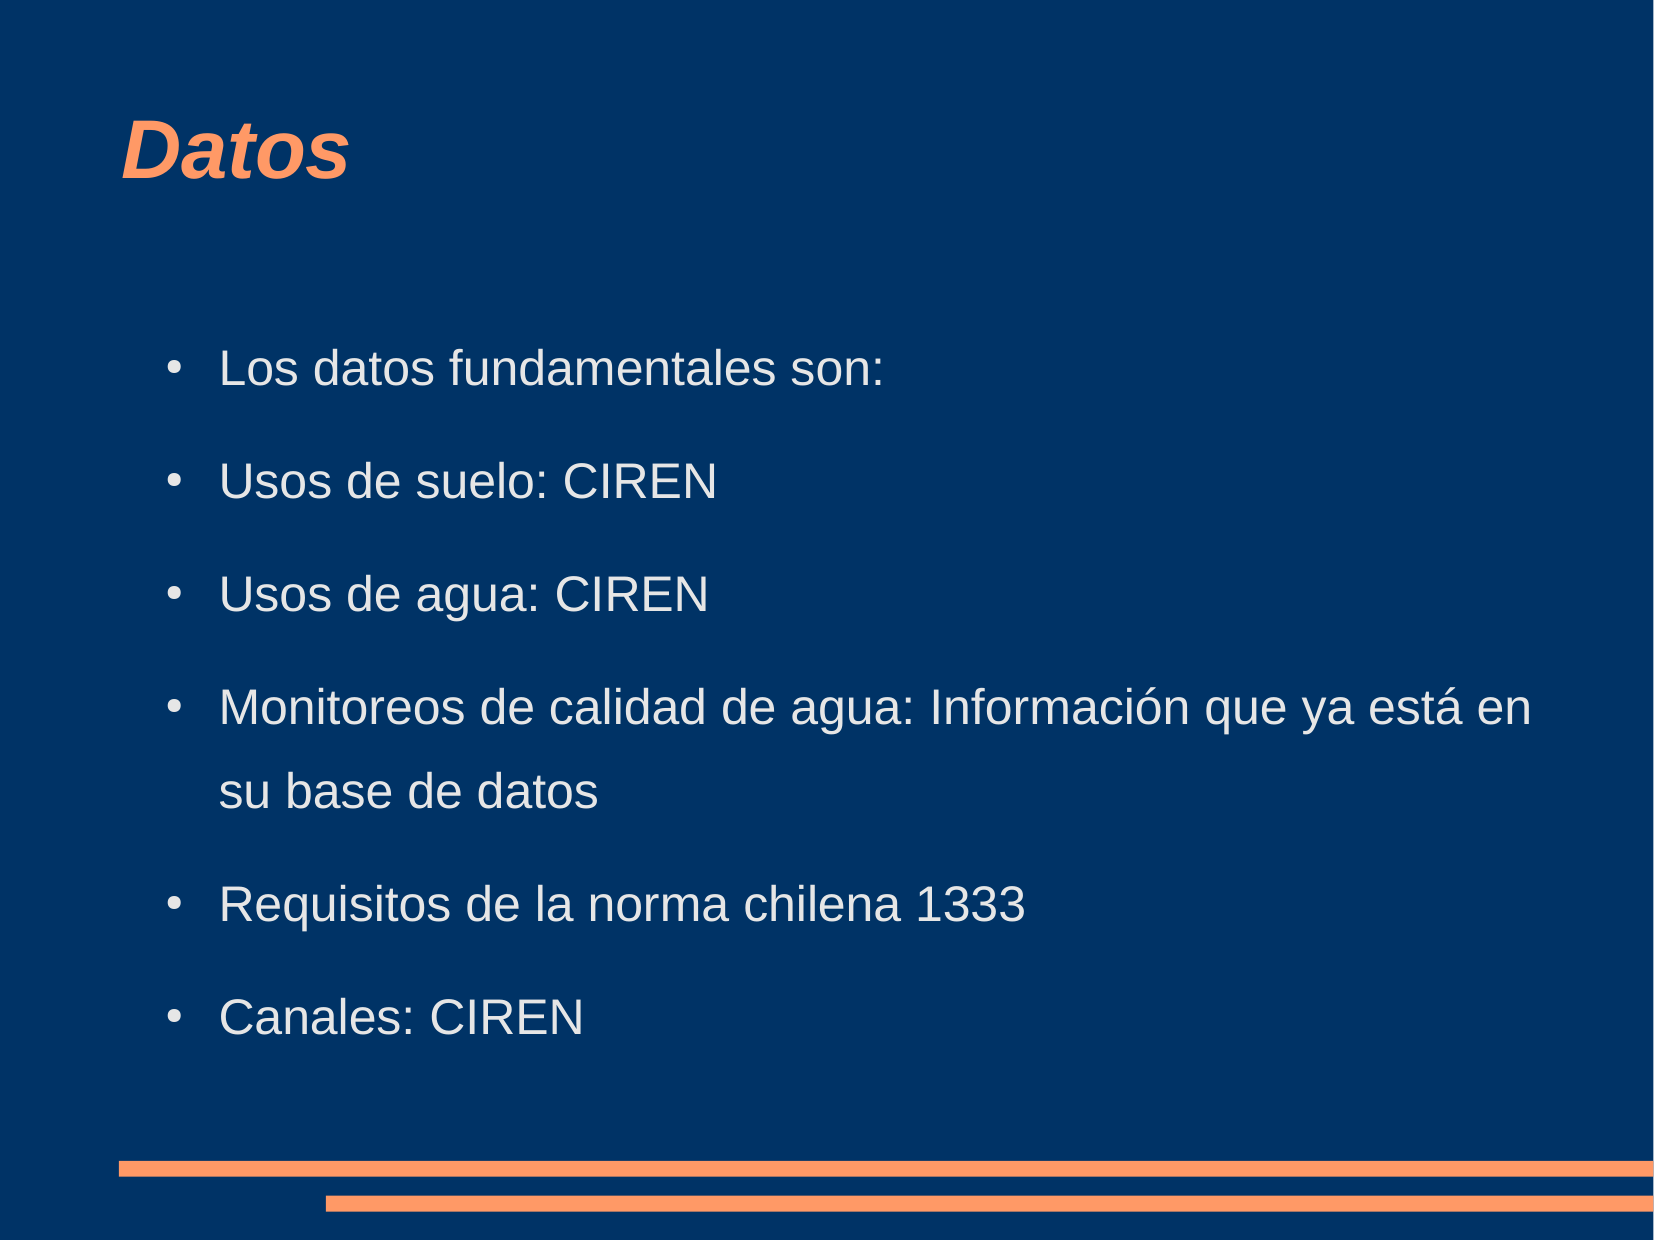

# Datos
Los datos fundamentales son:
Usos de suelo: CIREN
Usos de agua: CIREN
Monitoreos de calidad de agua: Información que ya está en su base de datos
Requisitos de la norma chilena 1333
Canales: CIREN